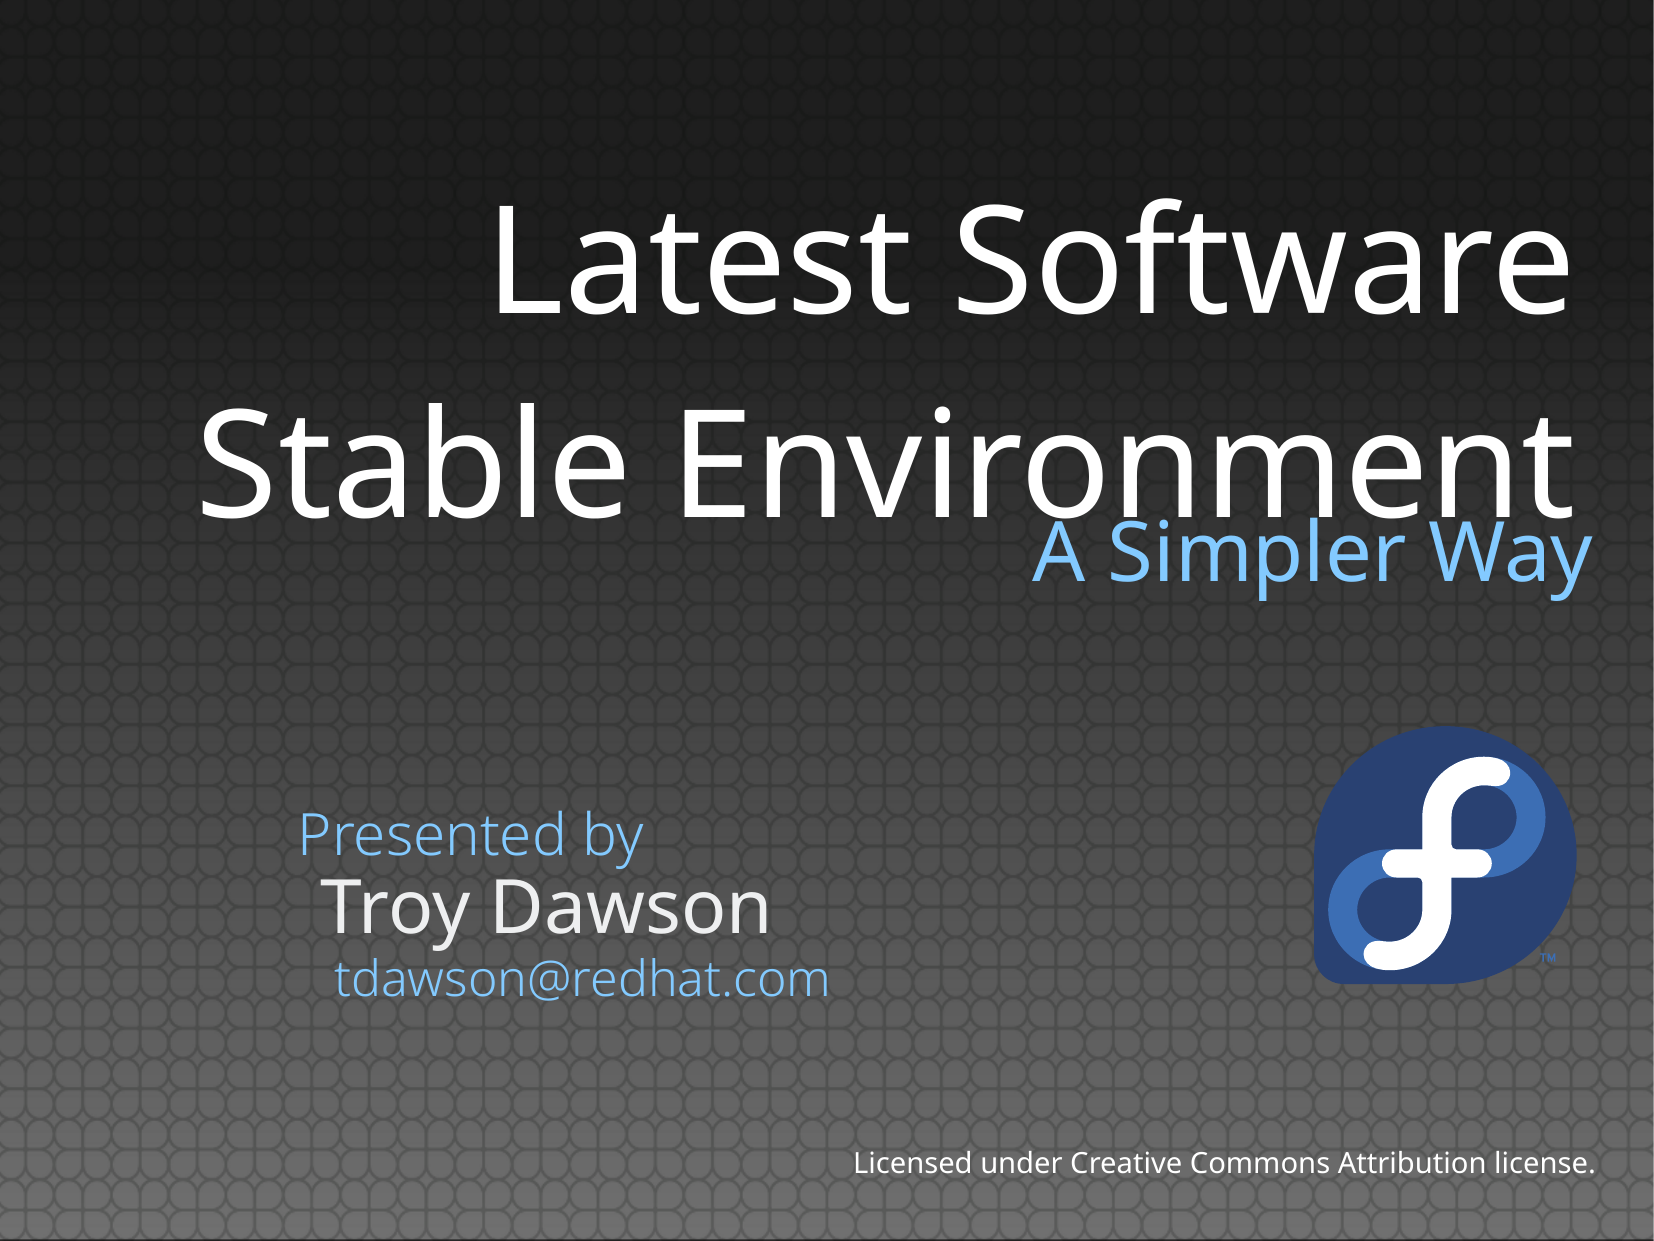

Latest Software
Stable Environment
# A Simpler Way
Presented by
Troy Dawson
tdawson@redhat.com
Licensed under Creative Commons Attribution license.